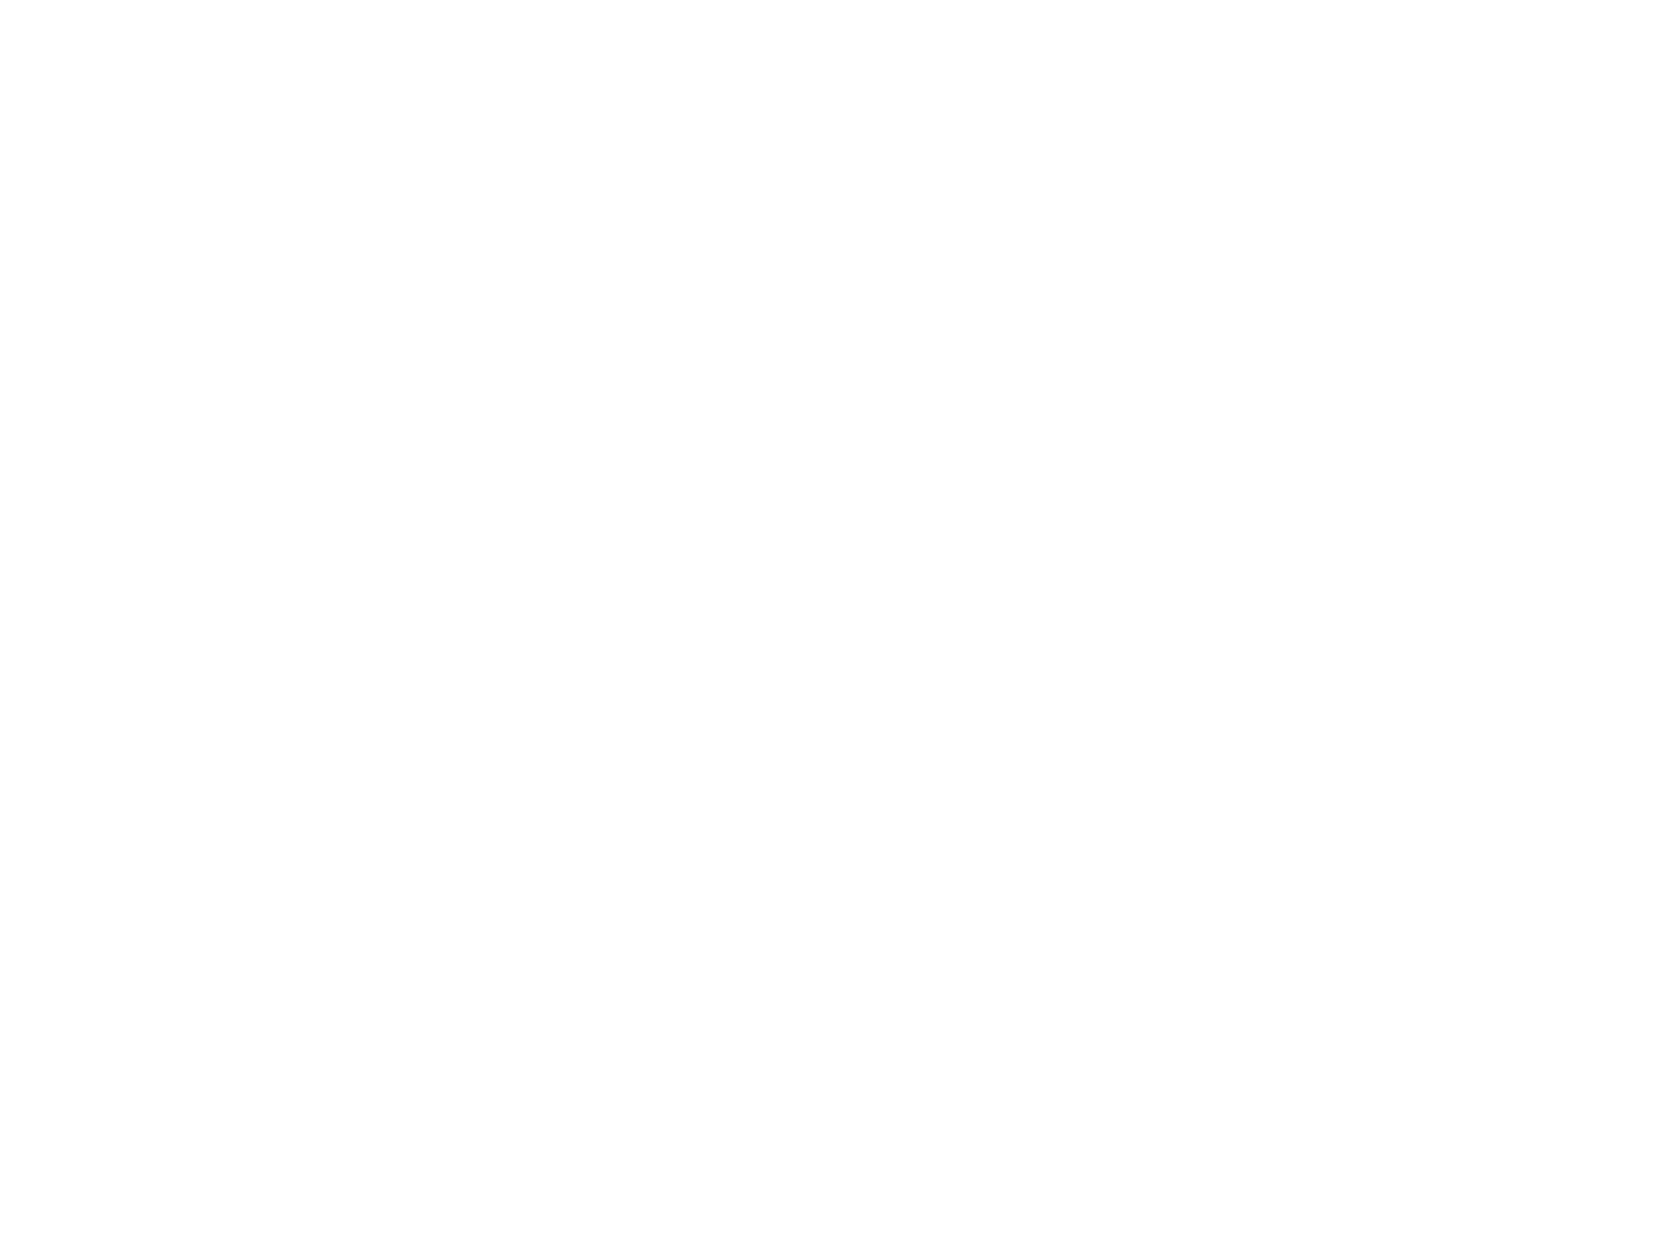

# Shapes and text
Squares and rectangles
Circles, ellipses and arcs
Polygons
Lines
Text